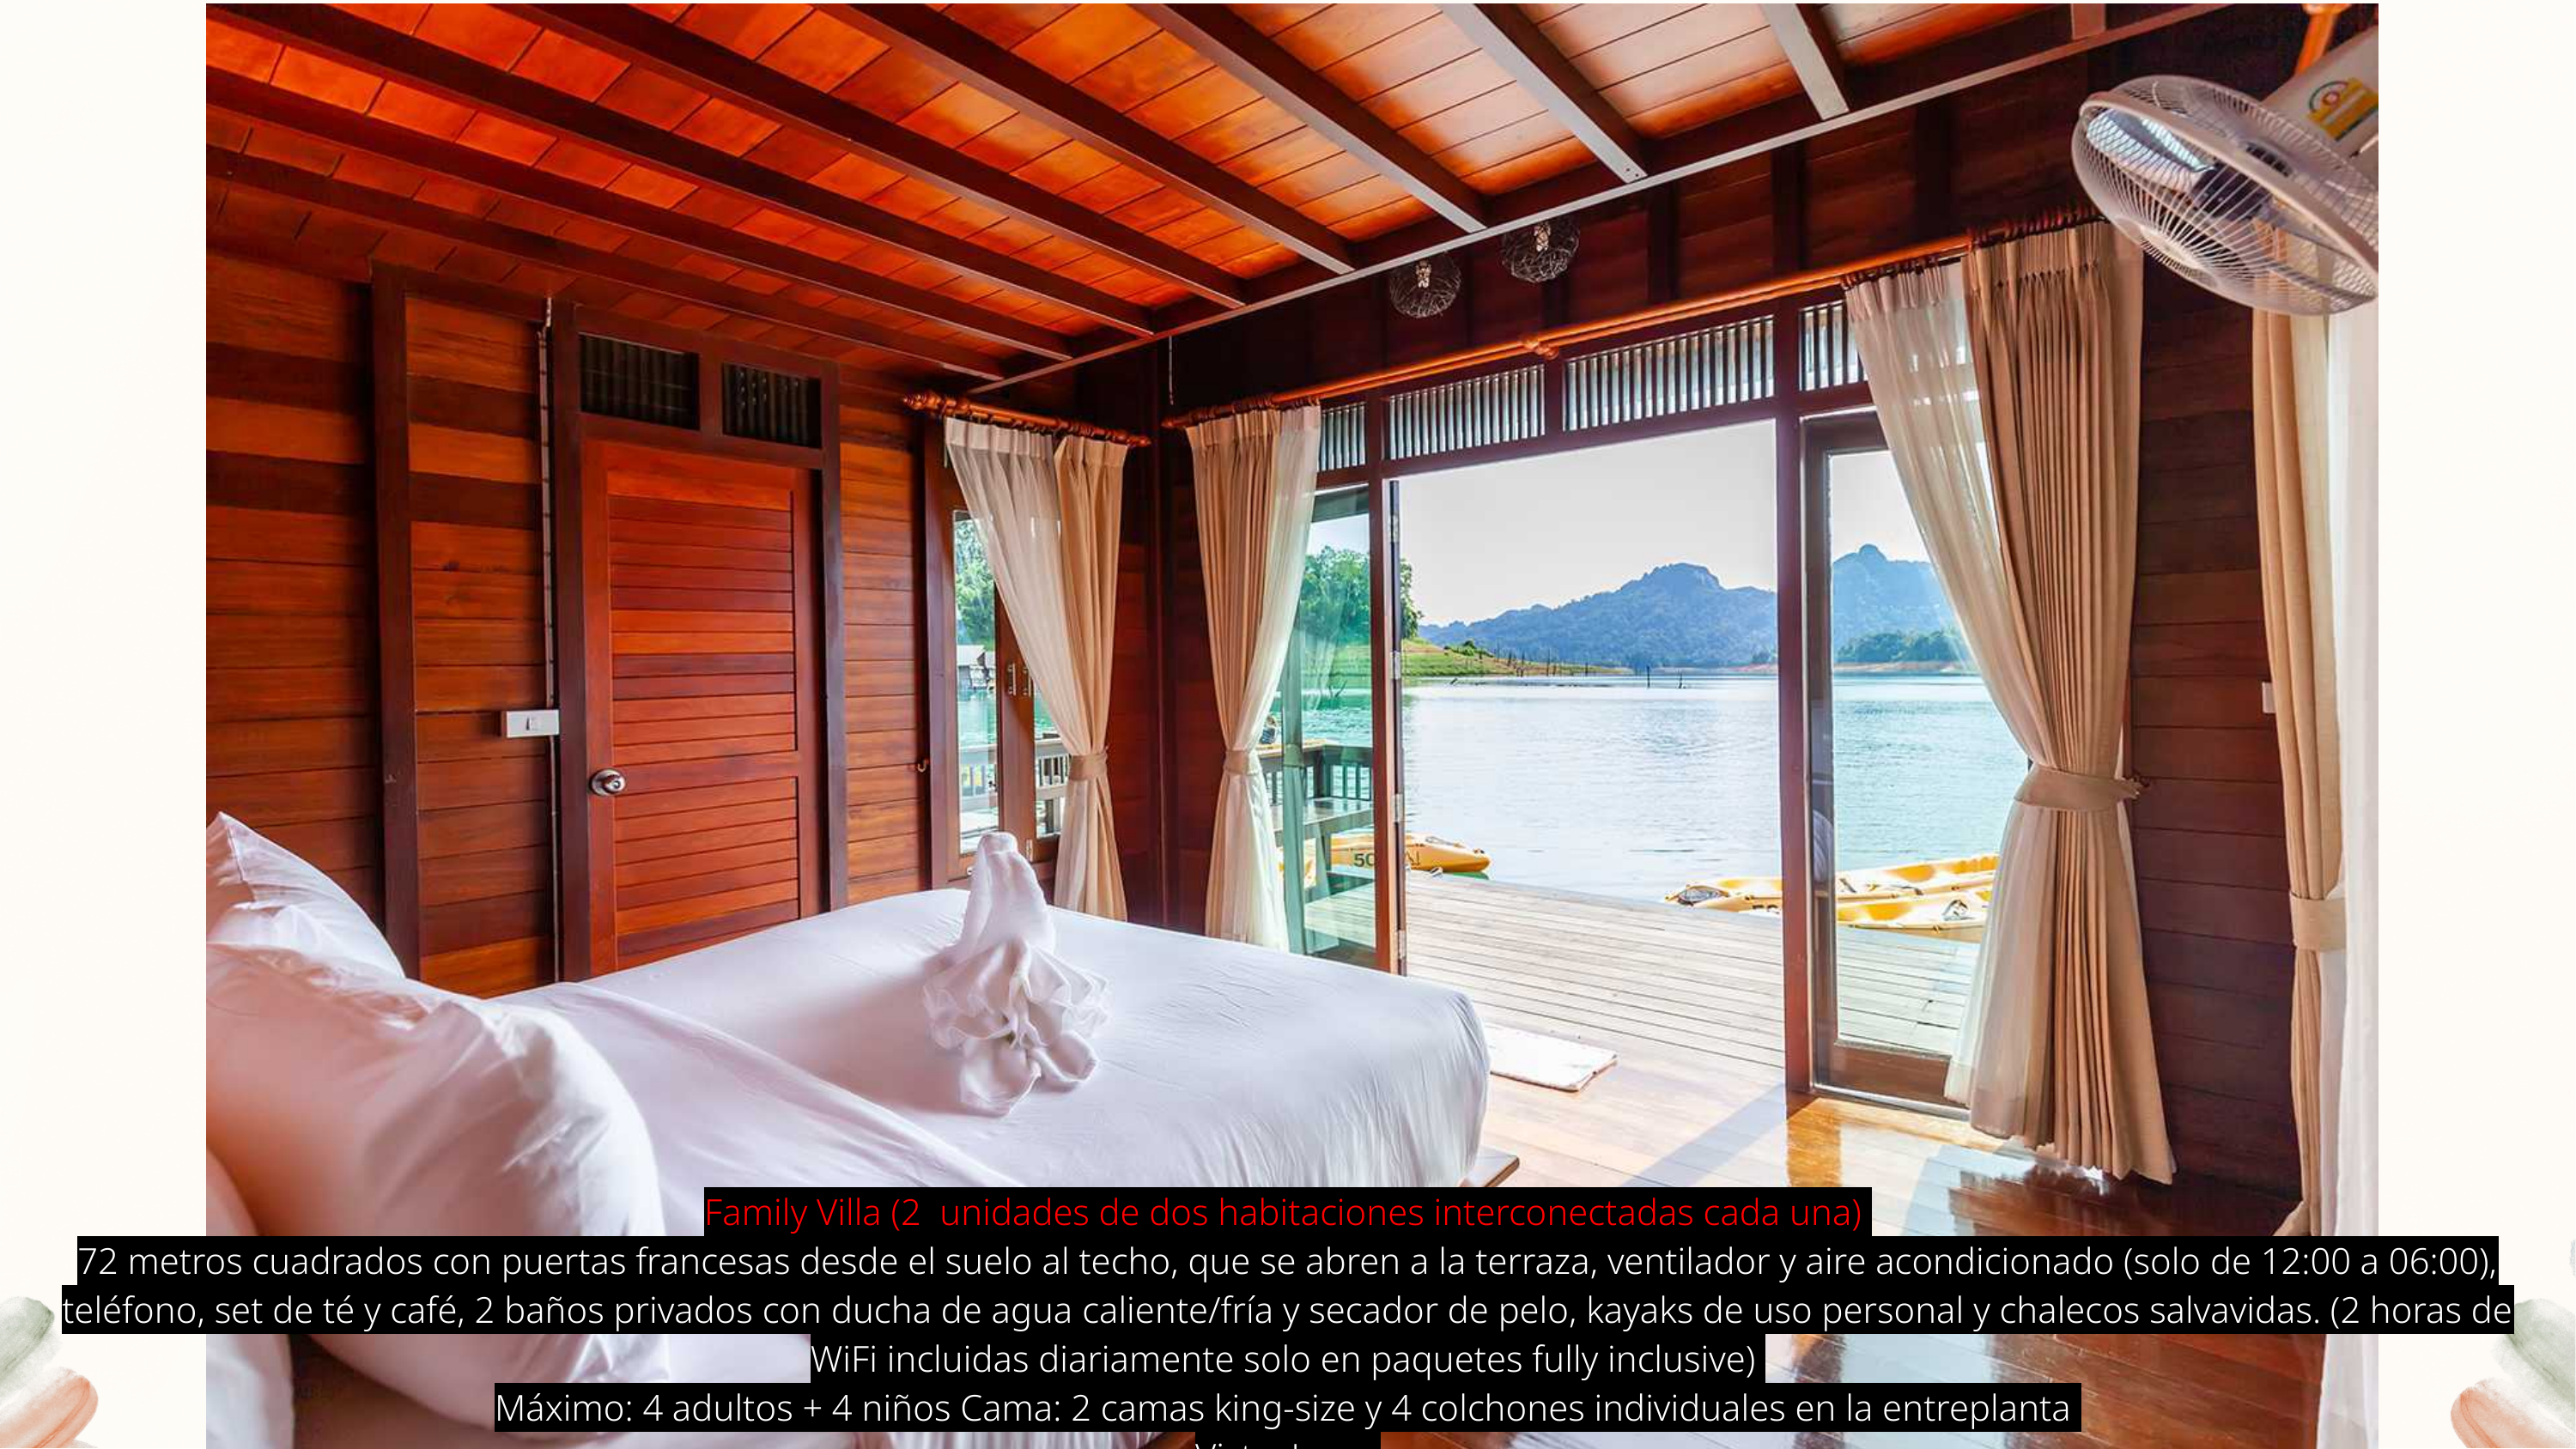

Family Villa (2 unidades de dos habitaciones interconectadas cada una)
72 metros cuadrados con puertas francesas desde el suelo al techo, que se abren a la terraza, ventilador y aire acondicionado (solo de 12:00 a 06:00), teléfono, set de té y café, 2 baños privados con ducha de agua caliente/fría y secador de pelo, kayaks de uso personal y chalecos salvavidas. (2 horas de WiFi incluidas diariamente solo en paquetes fully inclusive)
Máximo: 4 adultos + 4 niños Cama: 2 camas king-size y 4 colchones individuales en la entreplanta
Vista: Lago
¡Perfecto para familias numerosas!